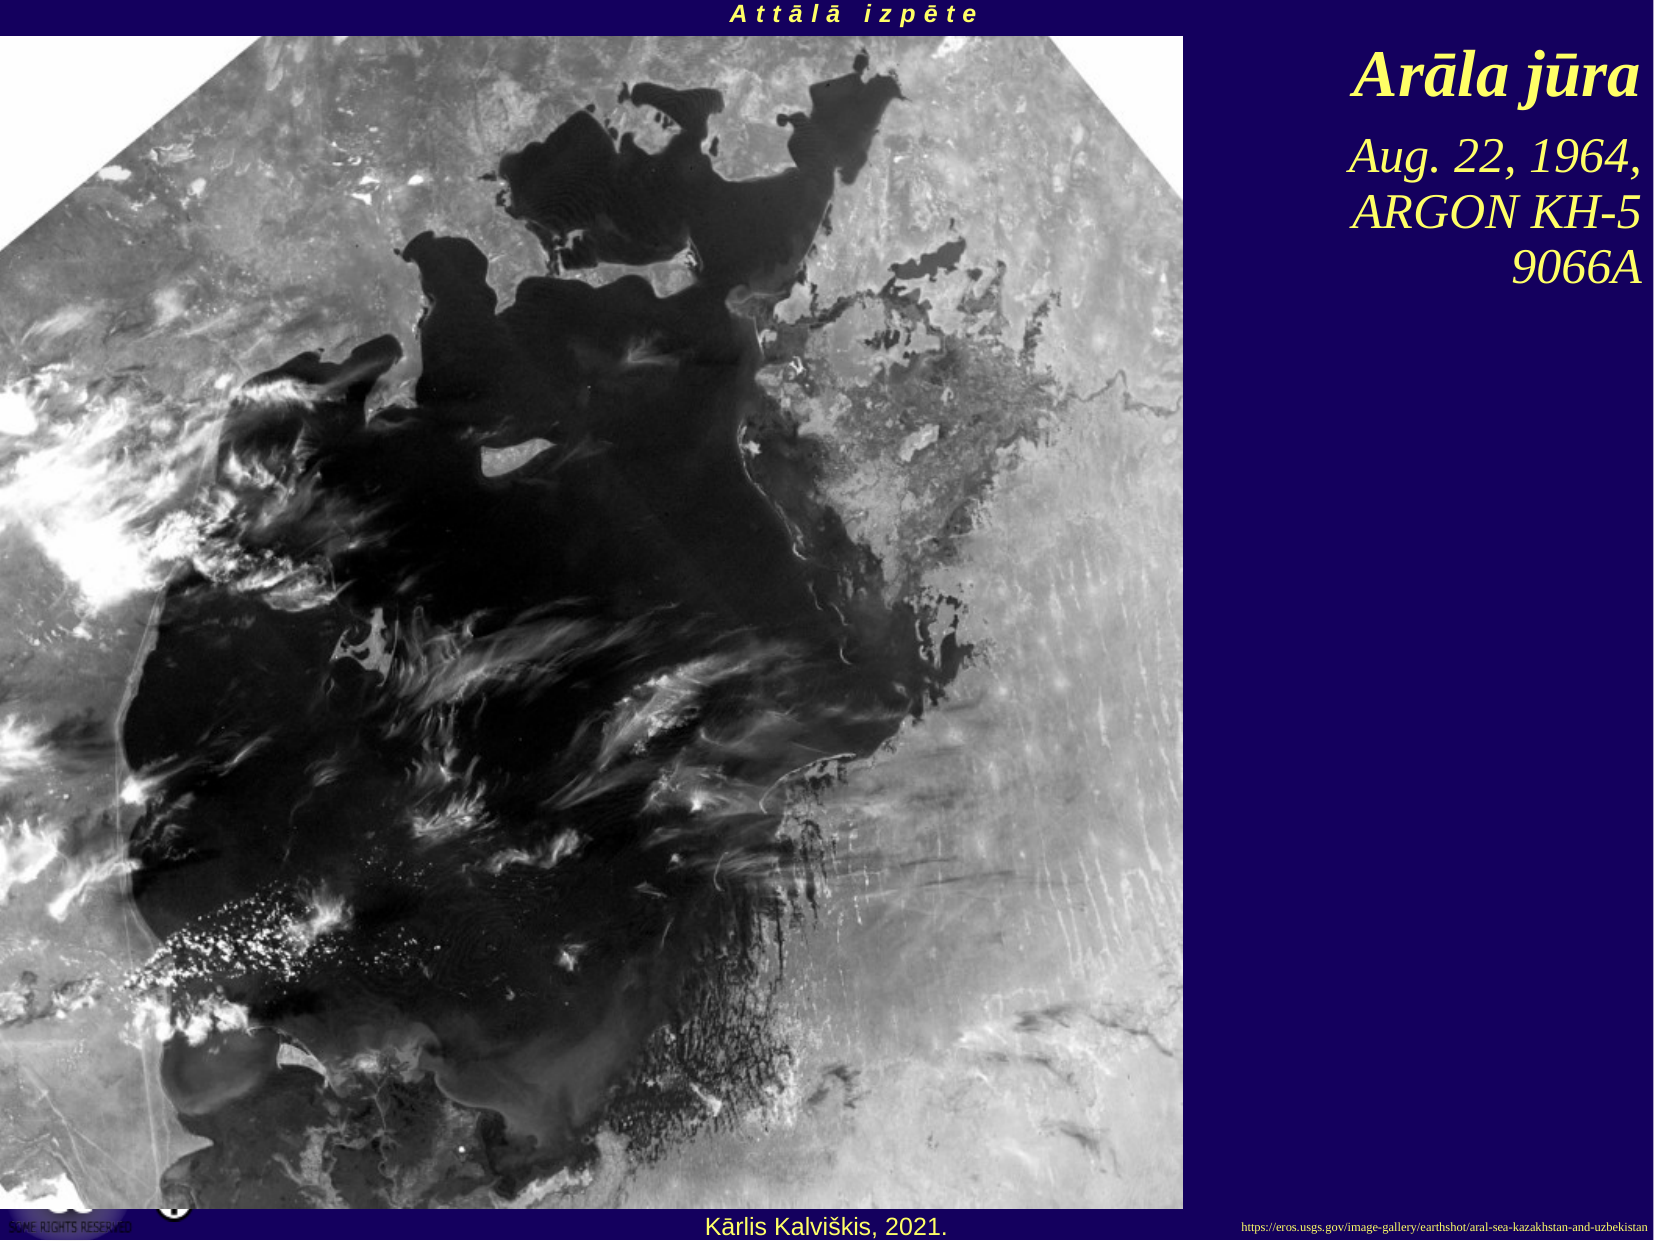

Arāla jūra
Aug. 22, 1964, ARGON KH-5 9066A
https://eros.usgs.gov/image-gallery/earthshot/aral-sea-kazakhstan-and-uzbekistan